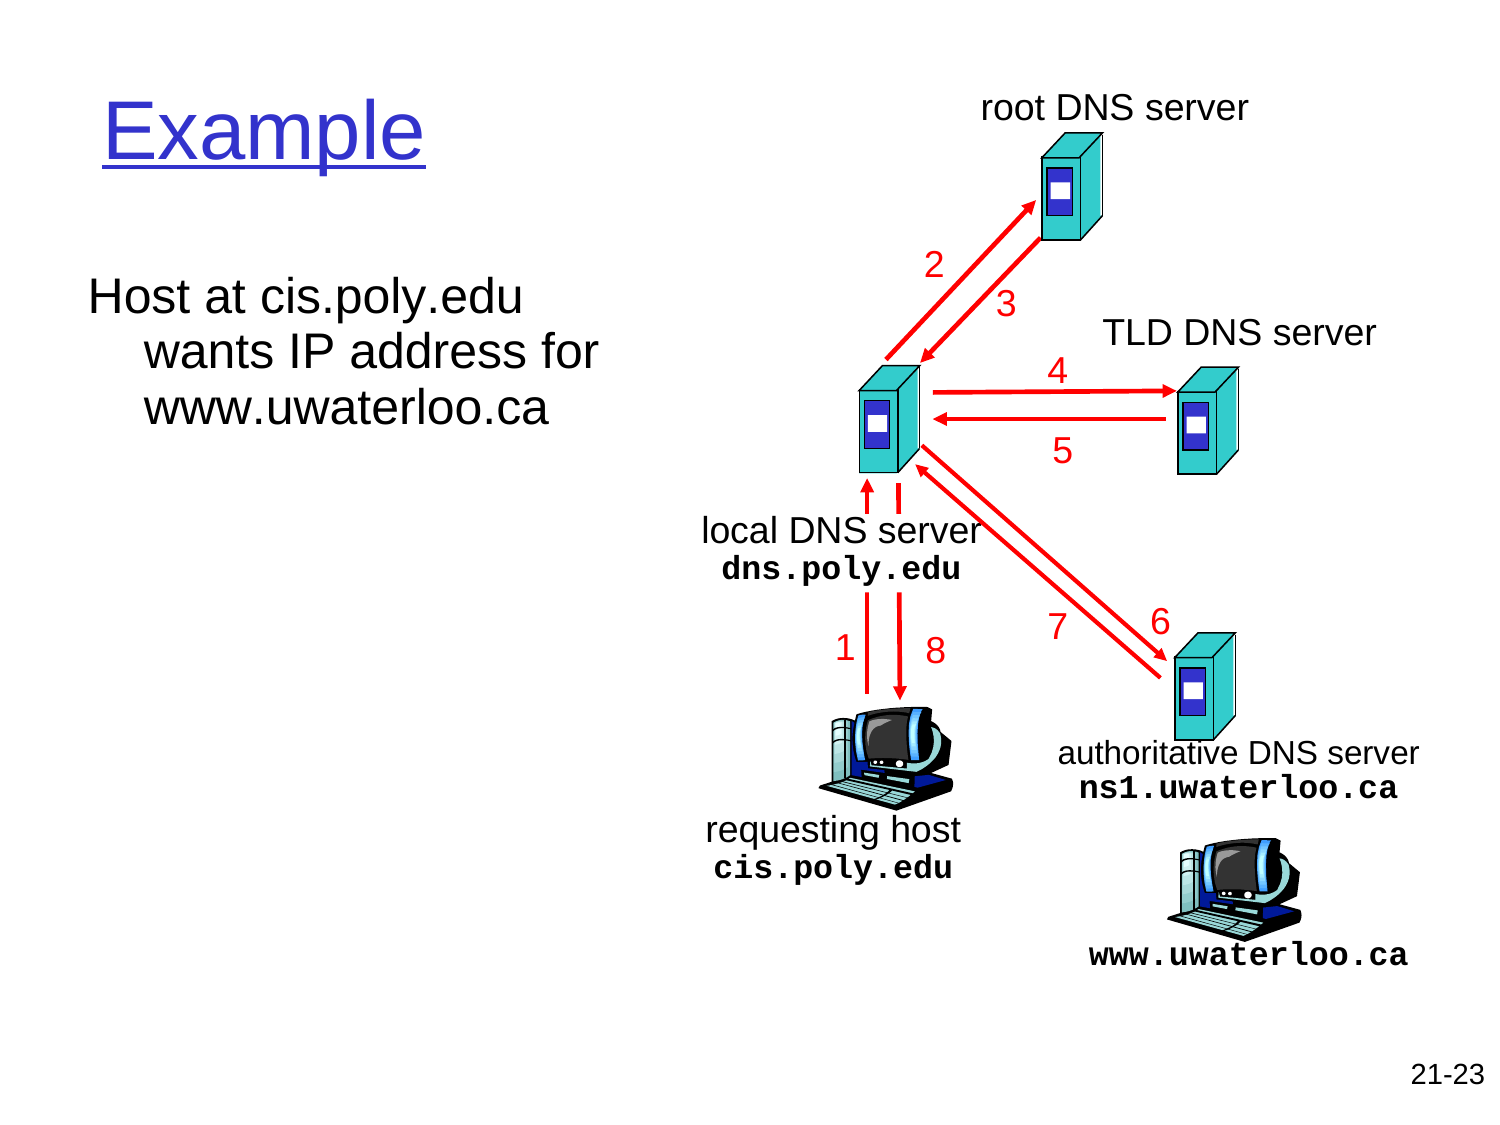

# Example
root DNS server
2
Host at cis.poly.edu wants IP address for www.uwaterloo.ca
3
TLD DNS server
4
5
local DNS server
dns.poly.edu
6
7
1
8
authoritative DNS server
ns1.uwaterloo.ca
requesting host
cis.poly.edu
www.uwaterloo.ca
23